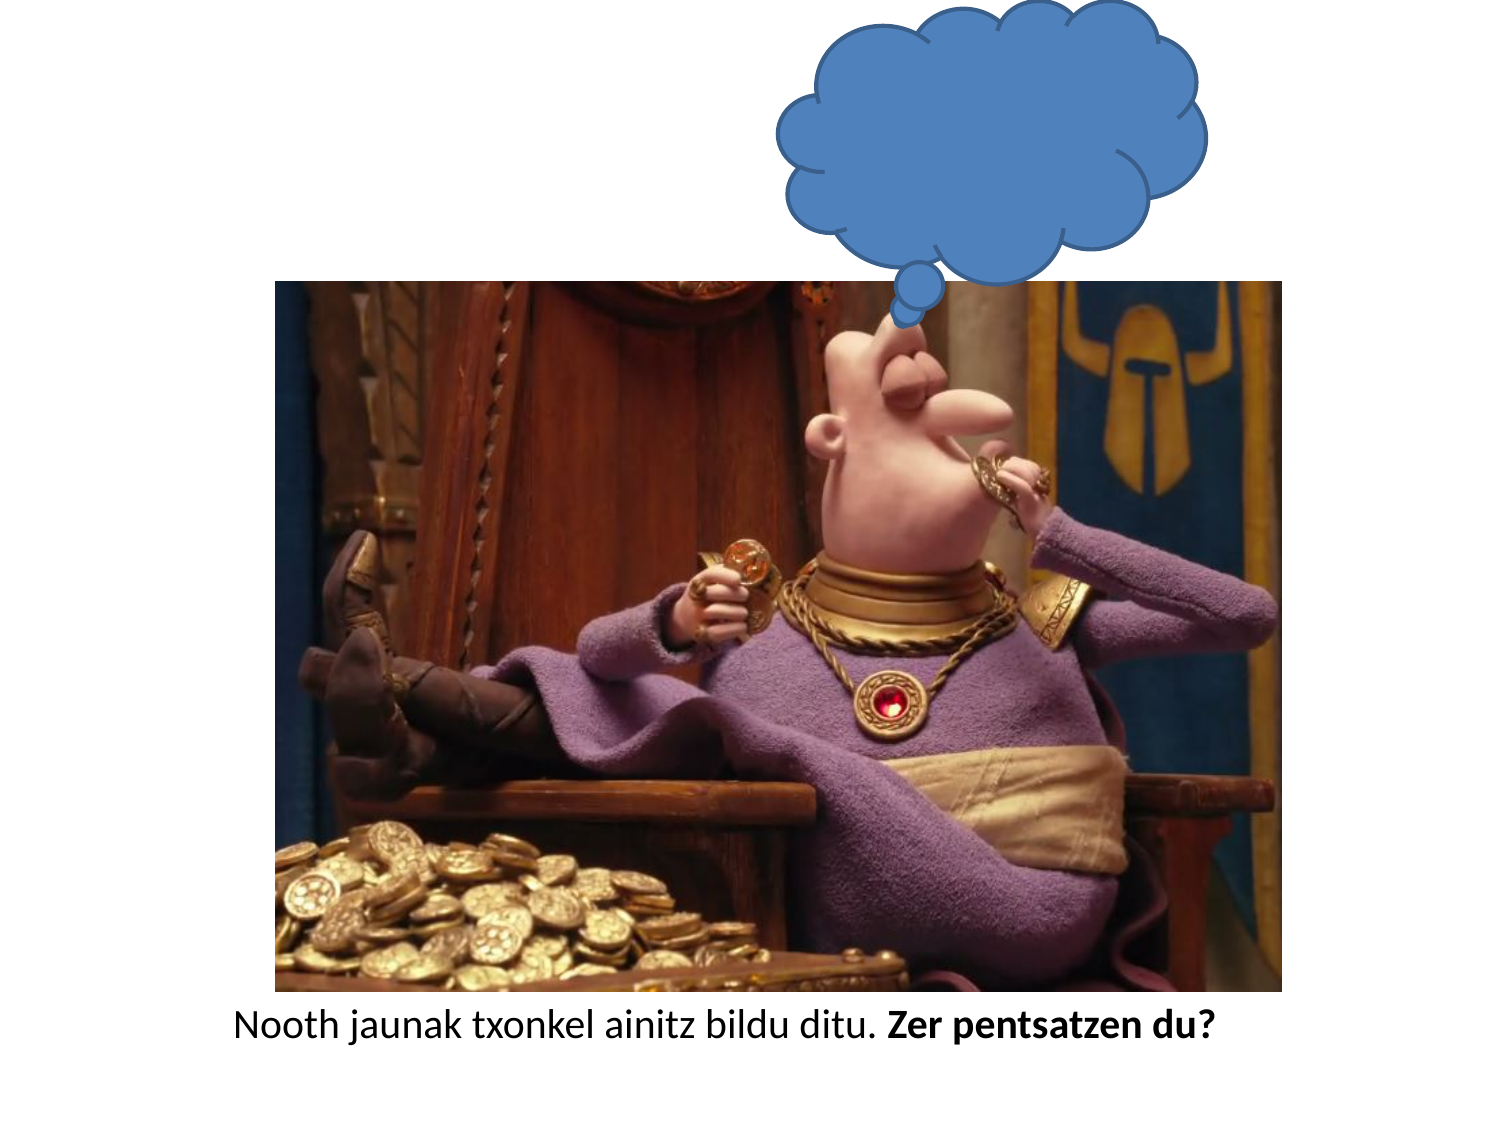

Nooth jaunak txonkel ainitz bildu ditu. Zer pentsatzen du?